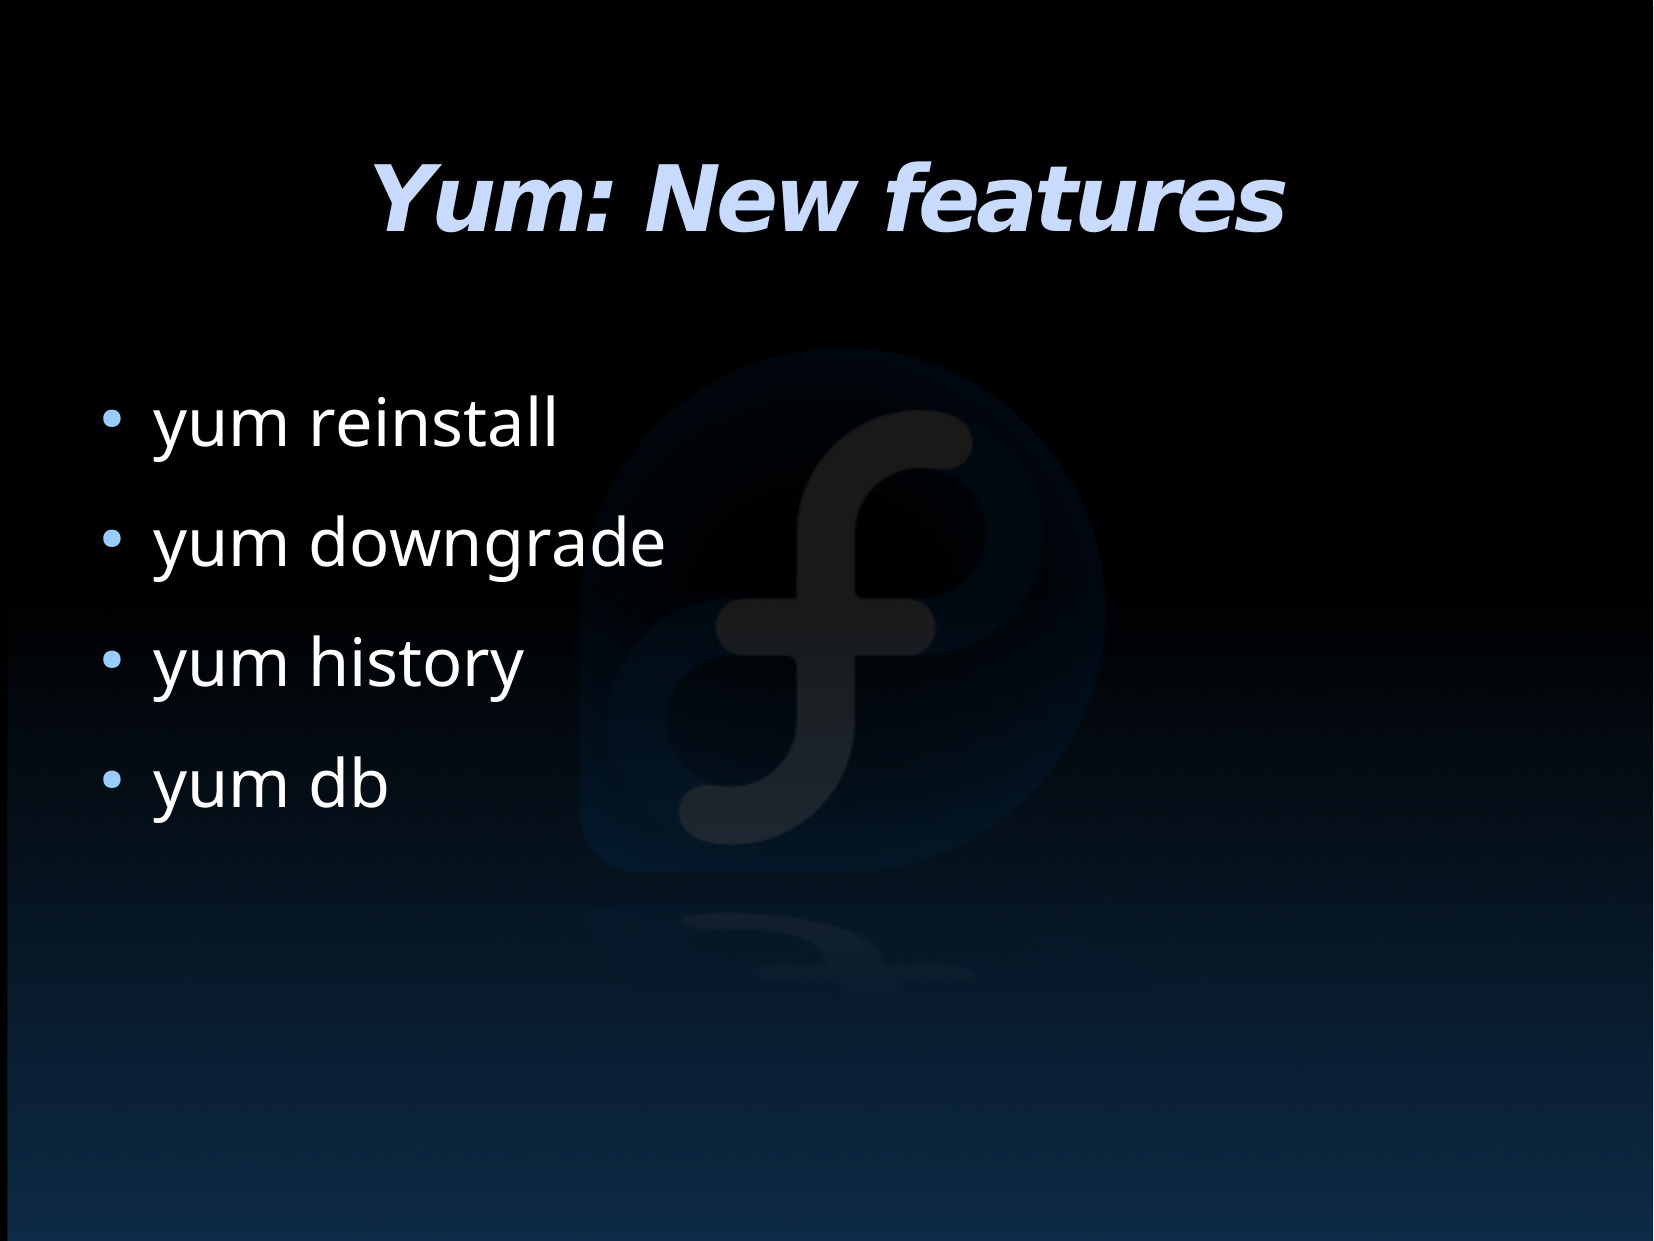

# Yum: New features
yum reinstall
yum downgrade
yum history
yum db